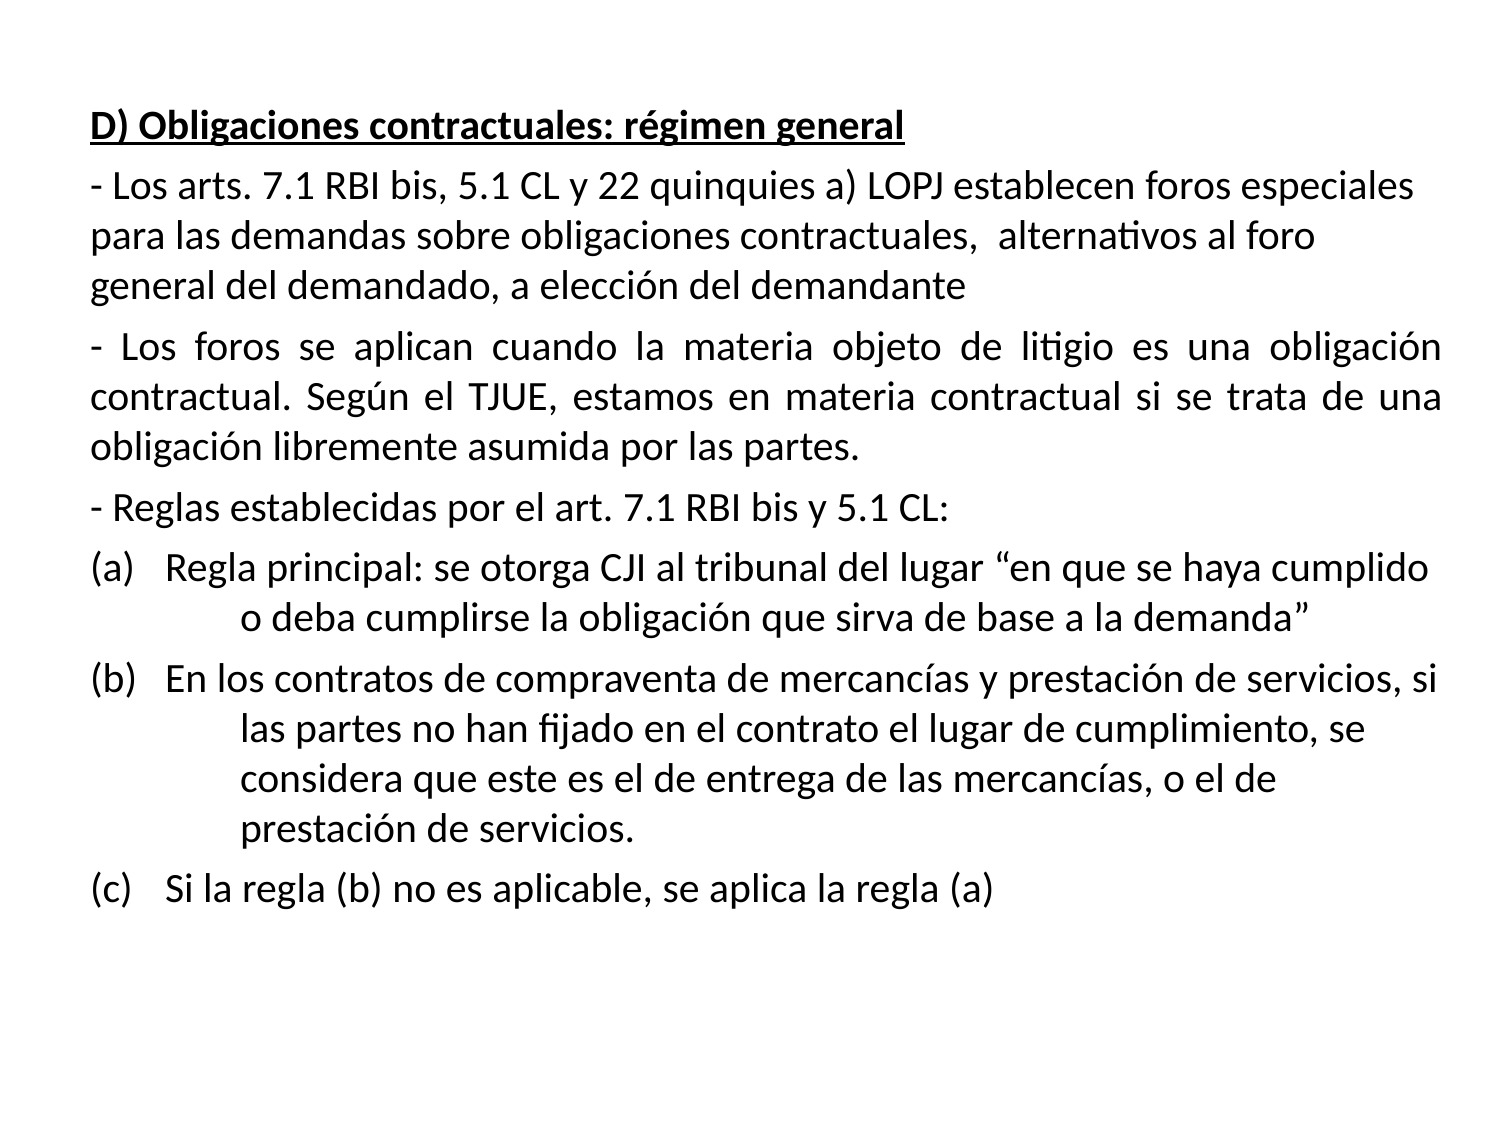

# D) Obligaciones contractuales: régimen general
- Los arts. 7.1 RBI bis, 5.1 CL y 22 quinquies a) LOPJ establecen foros especiales para las demandas sobre obligaciones contractuales, alternativos al foro general del demandado, a elección del demandante
- Los foros se aplican cuando la materia objeto de litigio es una obligación contractual. Según el TJUE, estamos en materia contractual si se trata de una obligación libremente asumida por las partes.
- Reglas establecidas por el art. 7.1 RBI bis y 5.1 CL:
Regla principal: se otorga CJI al tribunal del lugar “en que se haya cumplido o deba cumplirse la obligación que sirva de base a la demanda”
En los contratos de compraventa de mercancías y prestación de servicios, si las partes no han fijado en el contrato el lugar de cumplimiento, se considera que este es el de entrega de las mercancías, o el de prestación de servicios.
Si la regla (b) no es aplicable, se aplica la regla (a)